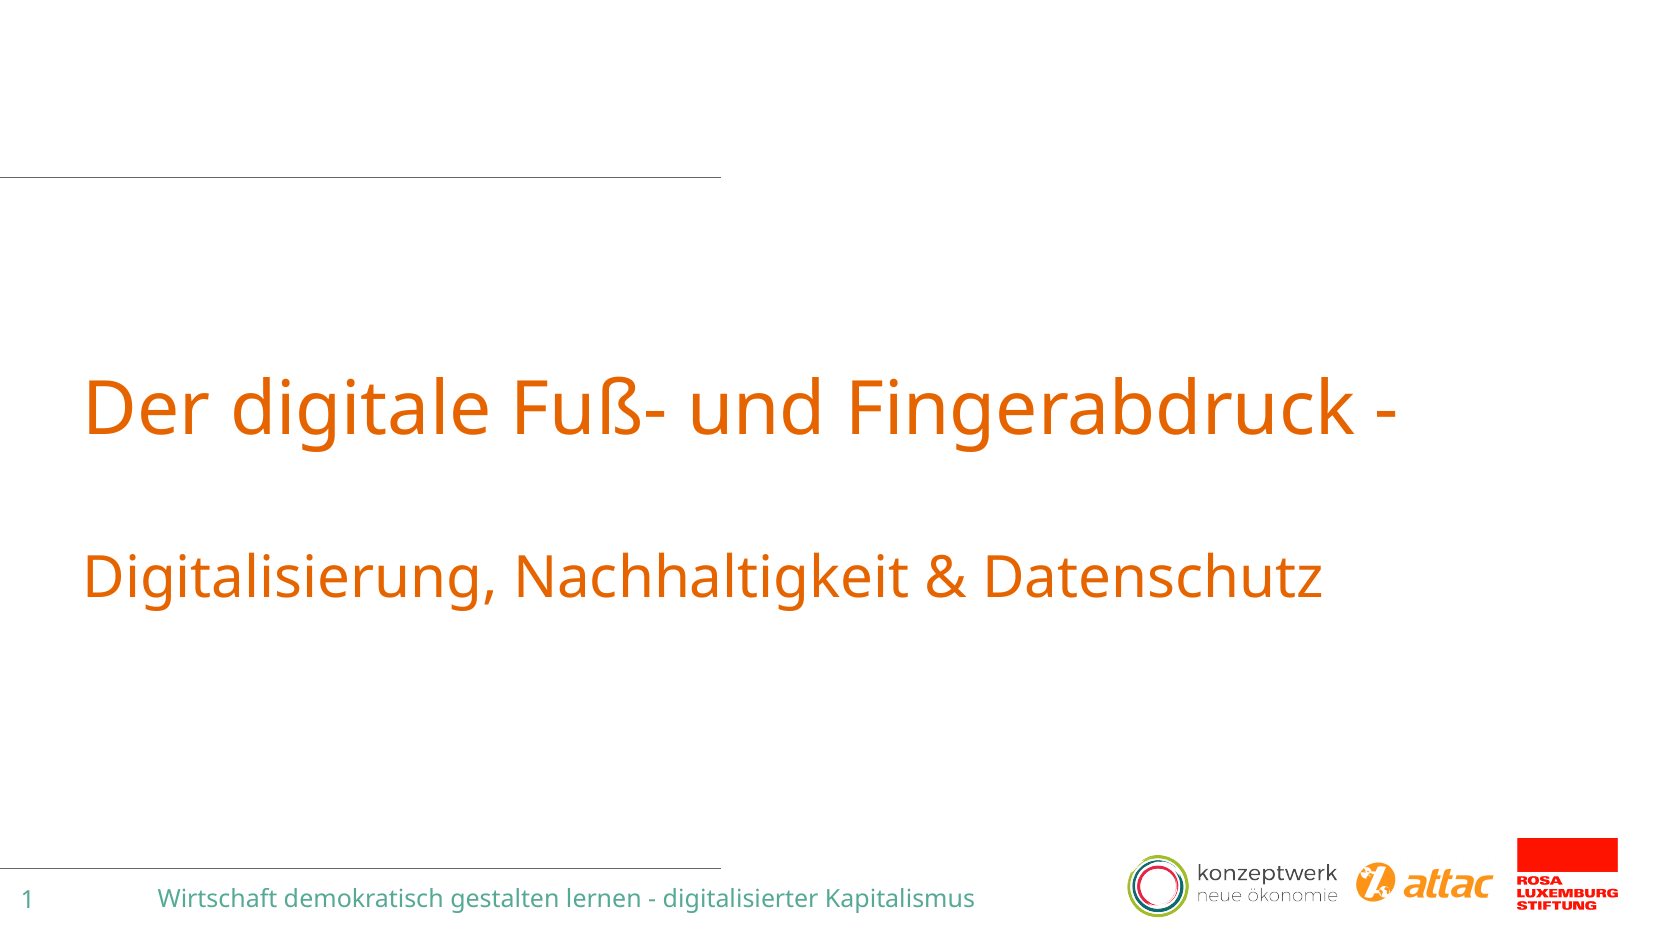

# Der digitale Fuß- und Fingerabdruck -
Digitalisierung, Nachhaltigkeit & Datenschutz